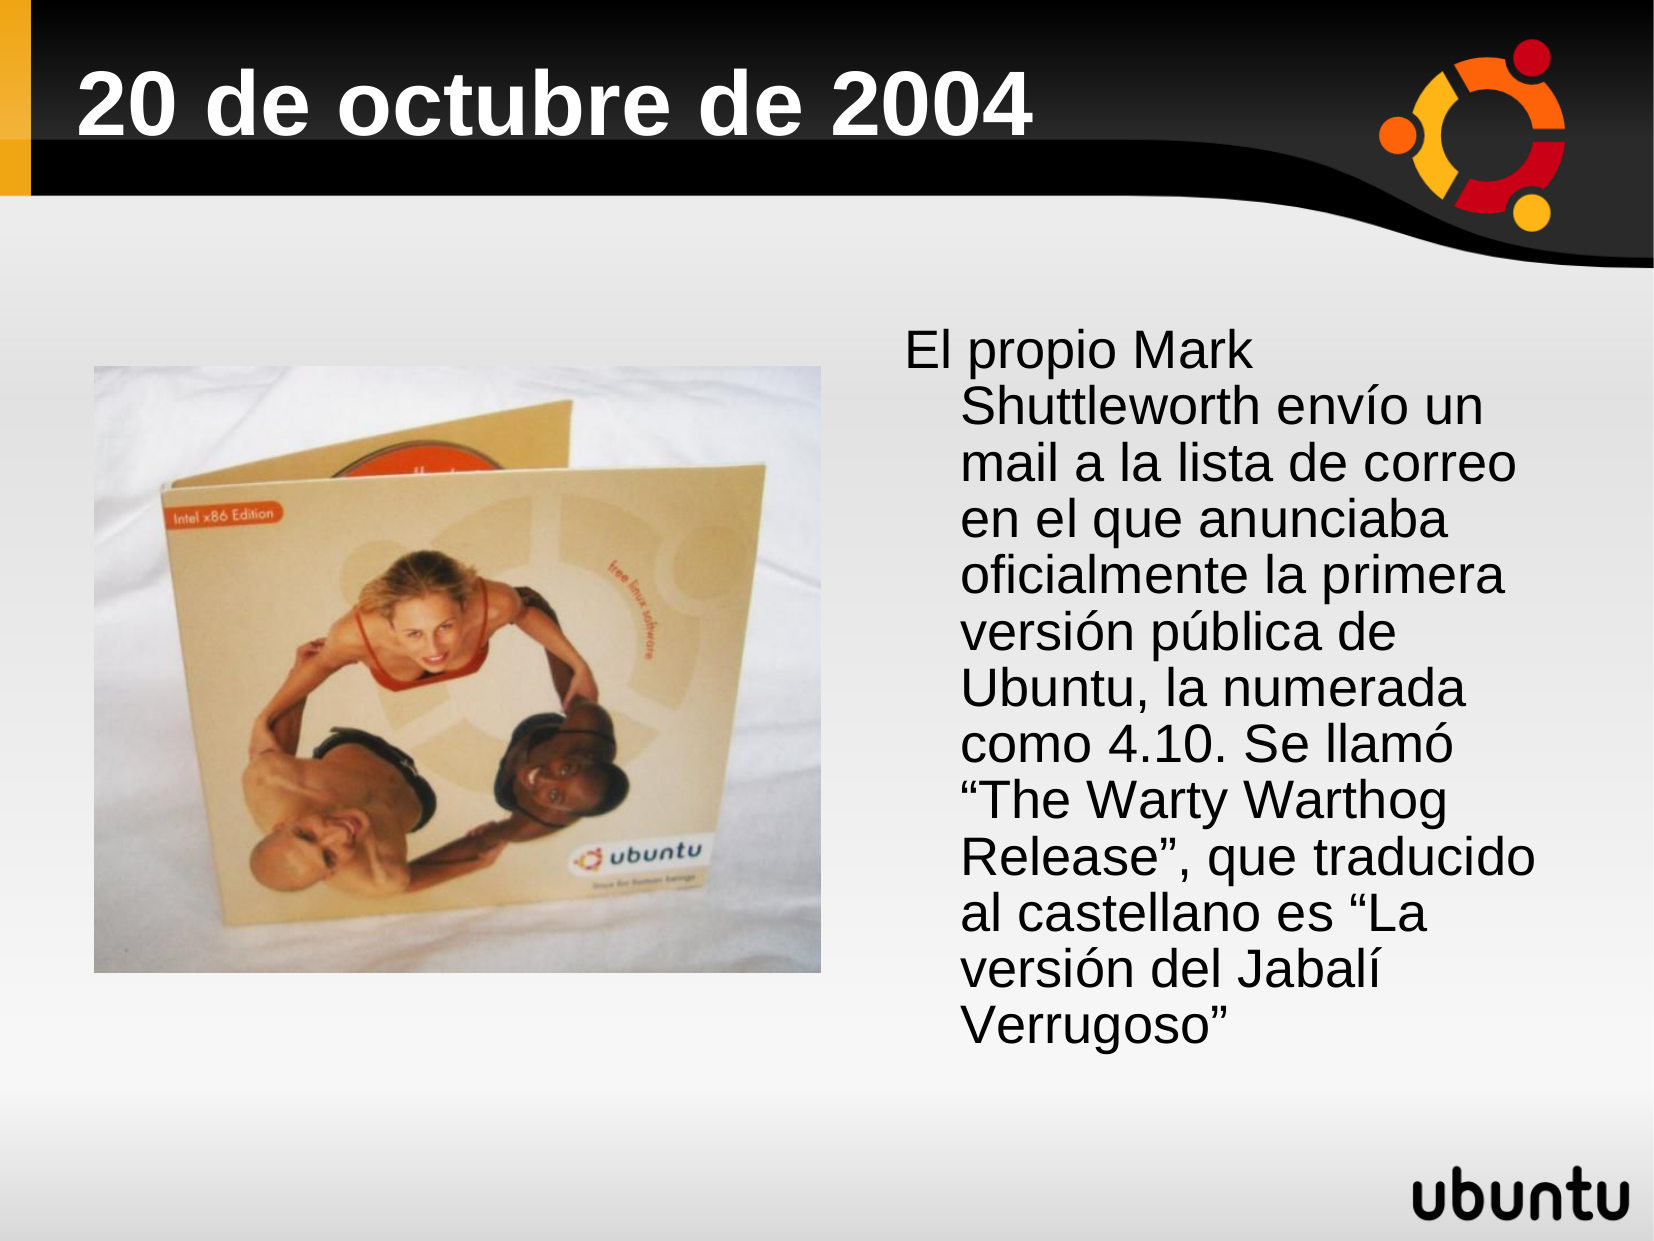

# 20 de octubre de 2004
El propio Mark Shuttleworth envío un mail a la lista de correo en el que anunciaba oficialmente la primera versión pública de Ubuntu, la numerada como 4.10. Se llamó “The Warty Warthog Release”, que traducido al castellano es “La versión del Jabalí Verrugoso”